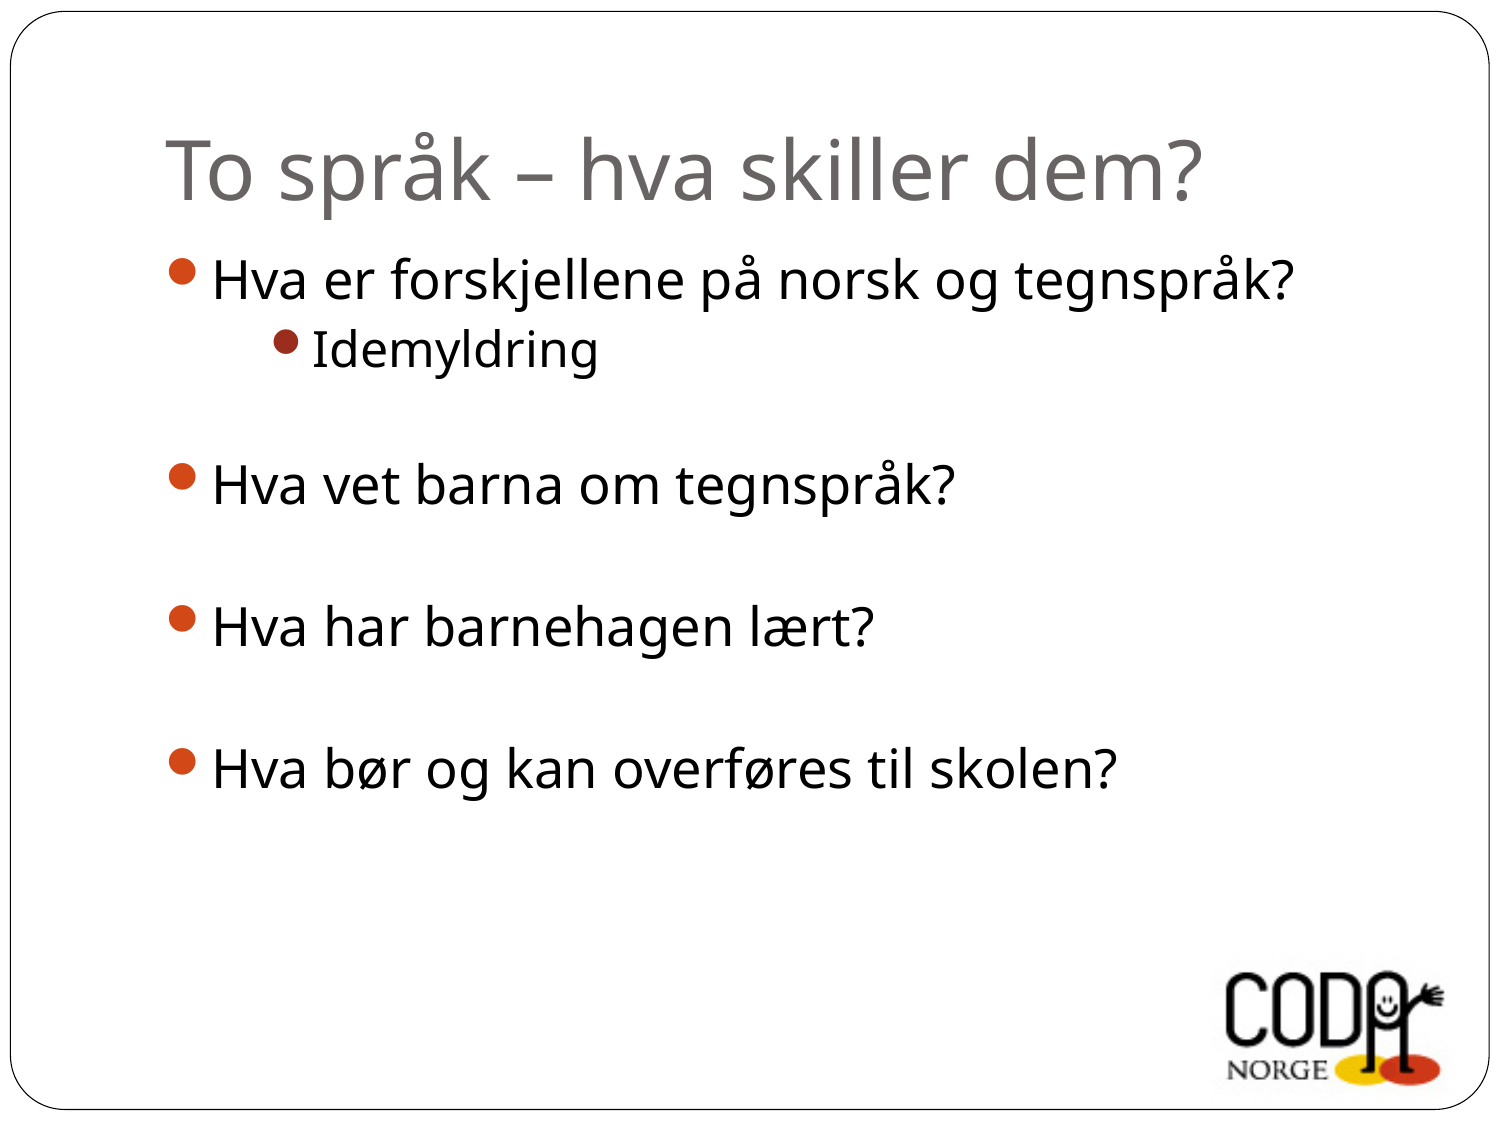

# To språk – hva skiller dem?
Hva er forskjellene på norsk og tegnspråk?
Idemyldring
Hva vet barna om tegnspråk?
Hva har barnehagen lært?
Hva bør og kan overføres til skolen?